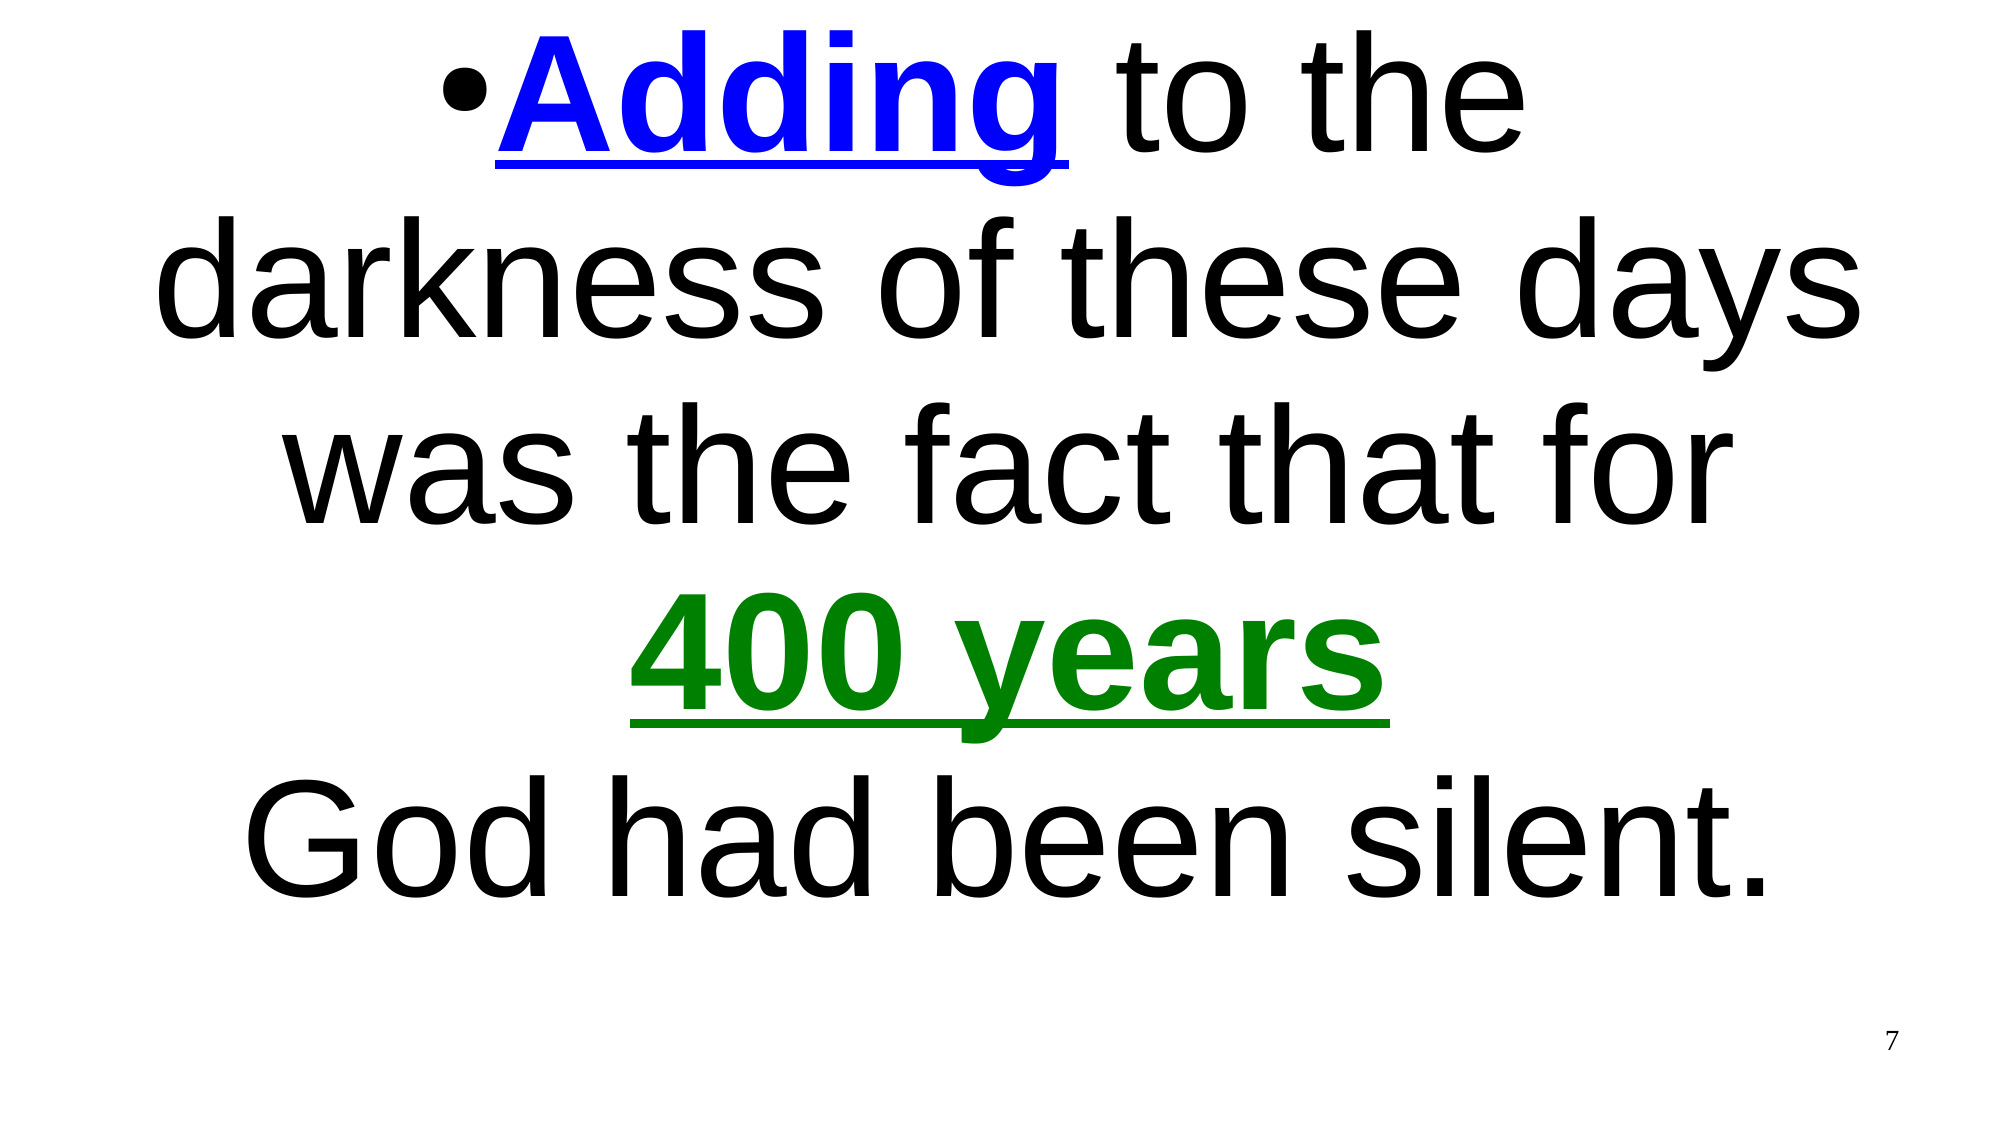

# Adding to the darkness of these days was the fact that for 400 years God had been silent.
7